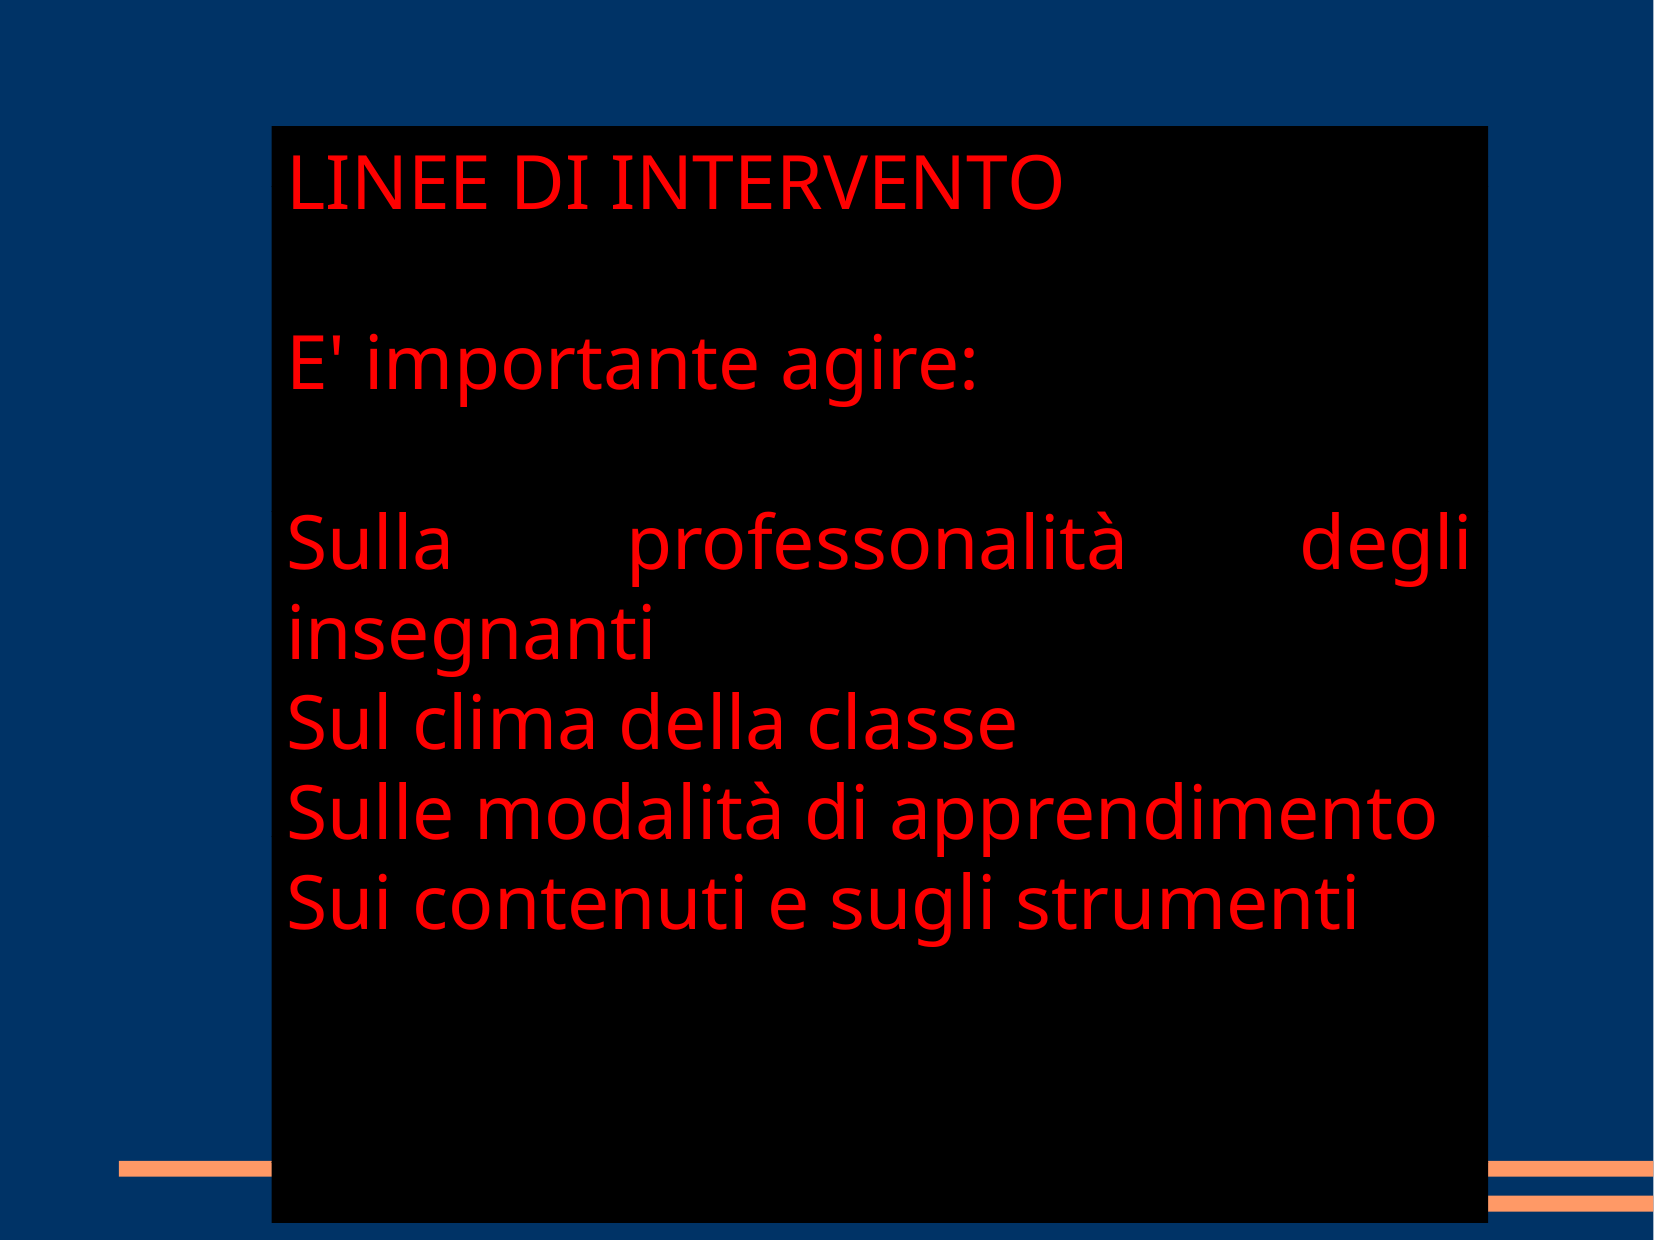

LINEE DI INTERVENTO
E' importante agire:
Sulla professonalità degli insegnanti
Sul clima della classe
Sulle modalità di apprendimento
Sui contenuti e sugli strumenti